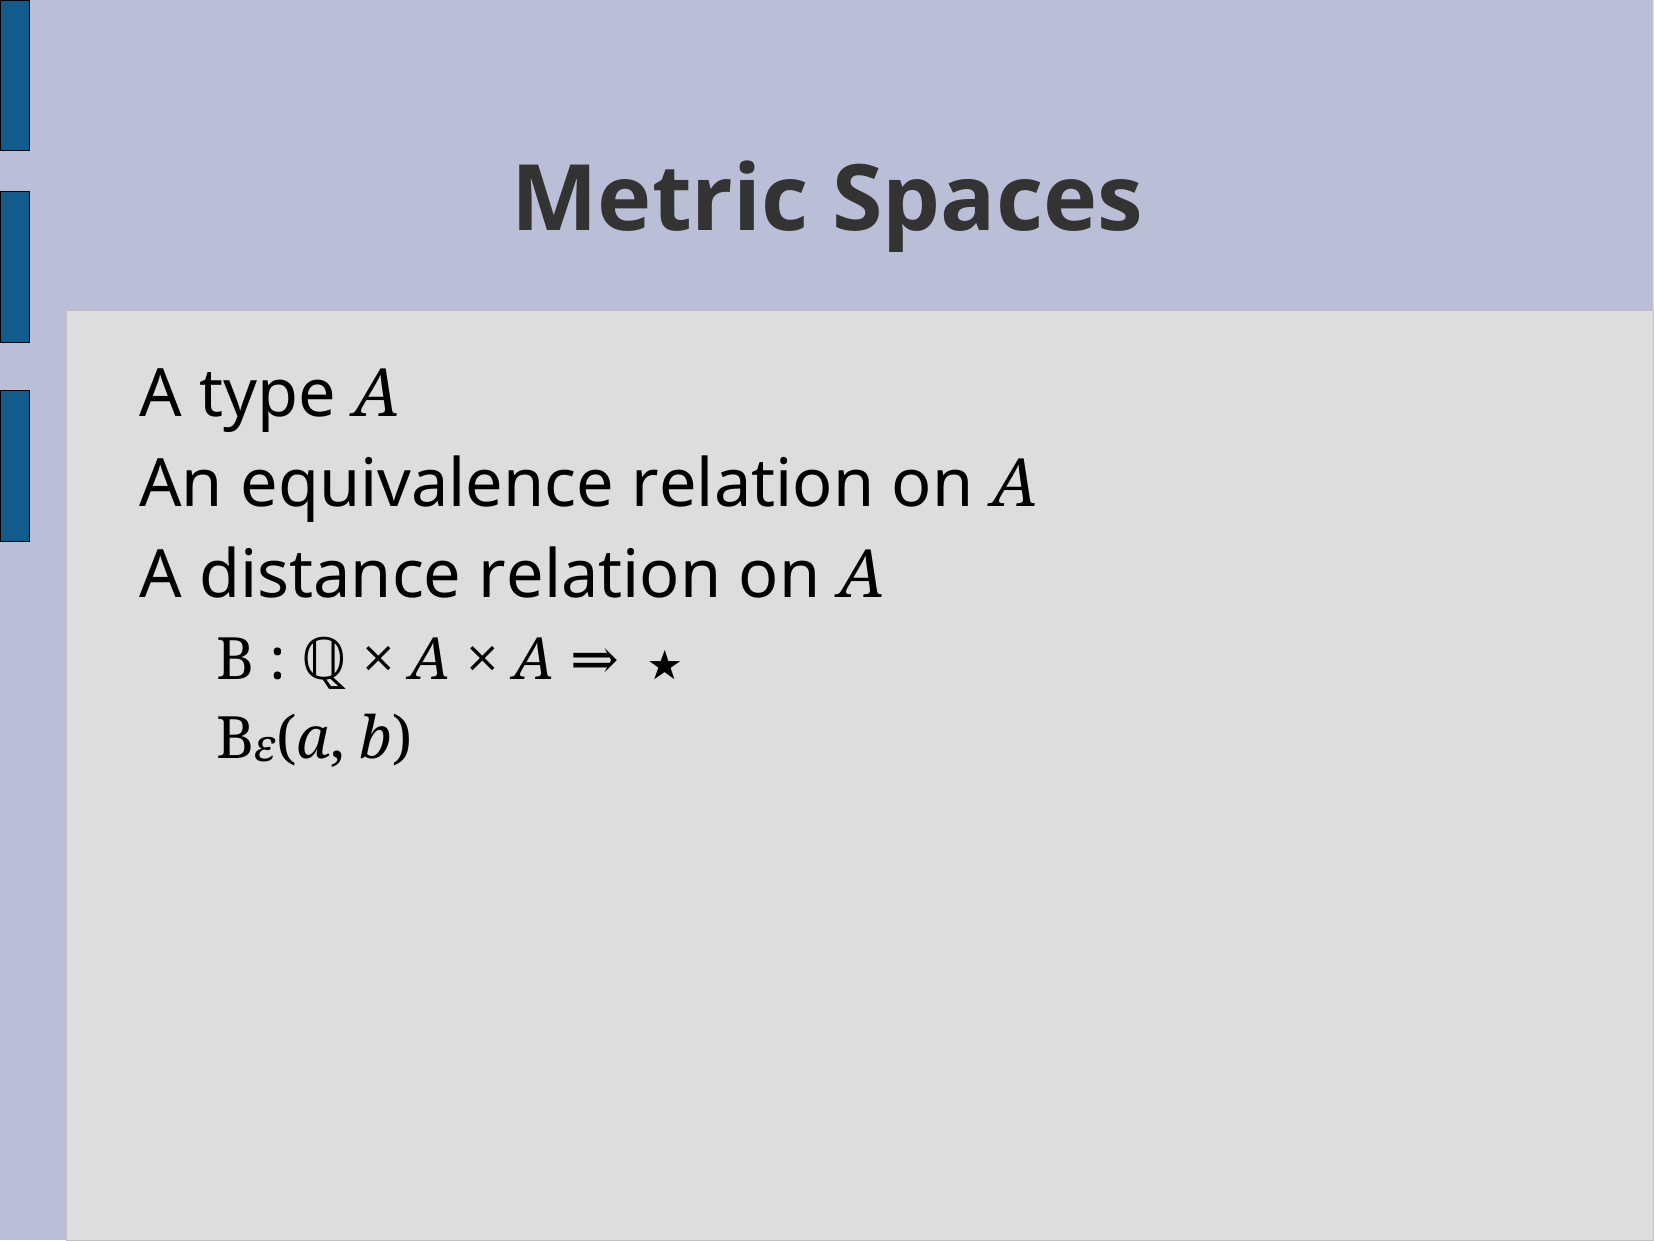

# Metric Spaces
A type A
An equivalence relation on A
A distance relation on A
B : ℚ × A × A ⇒ ★
Bε(a, b)